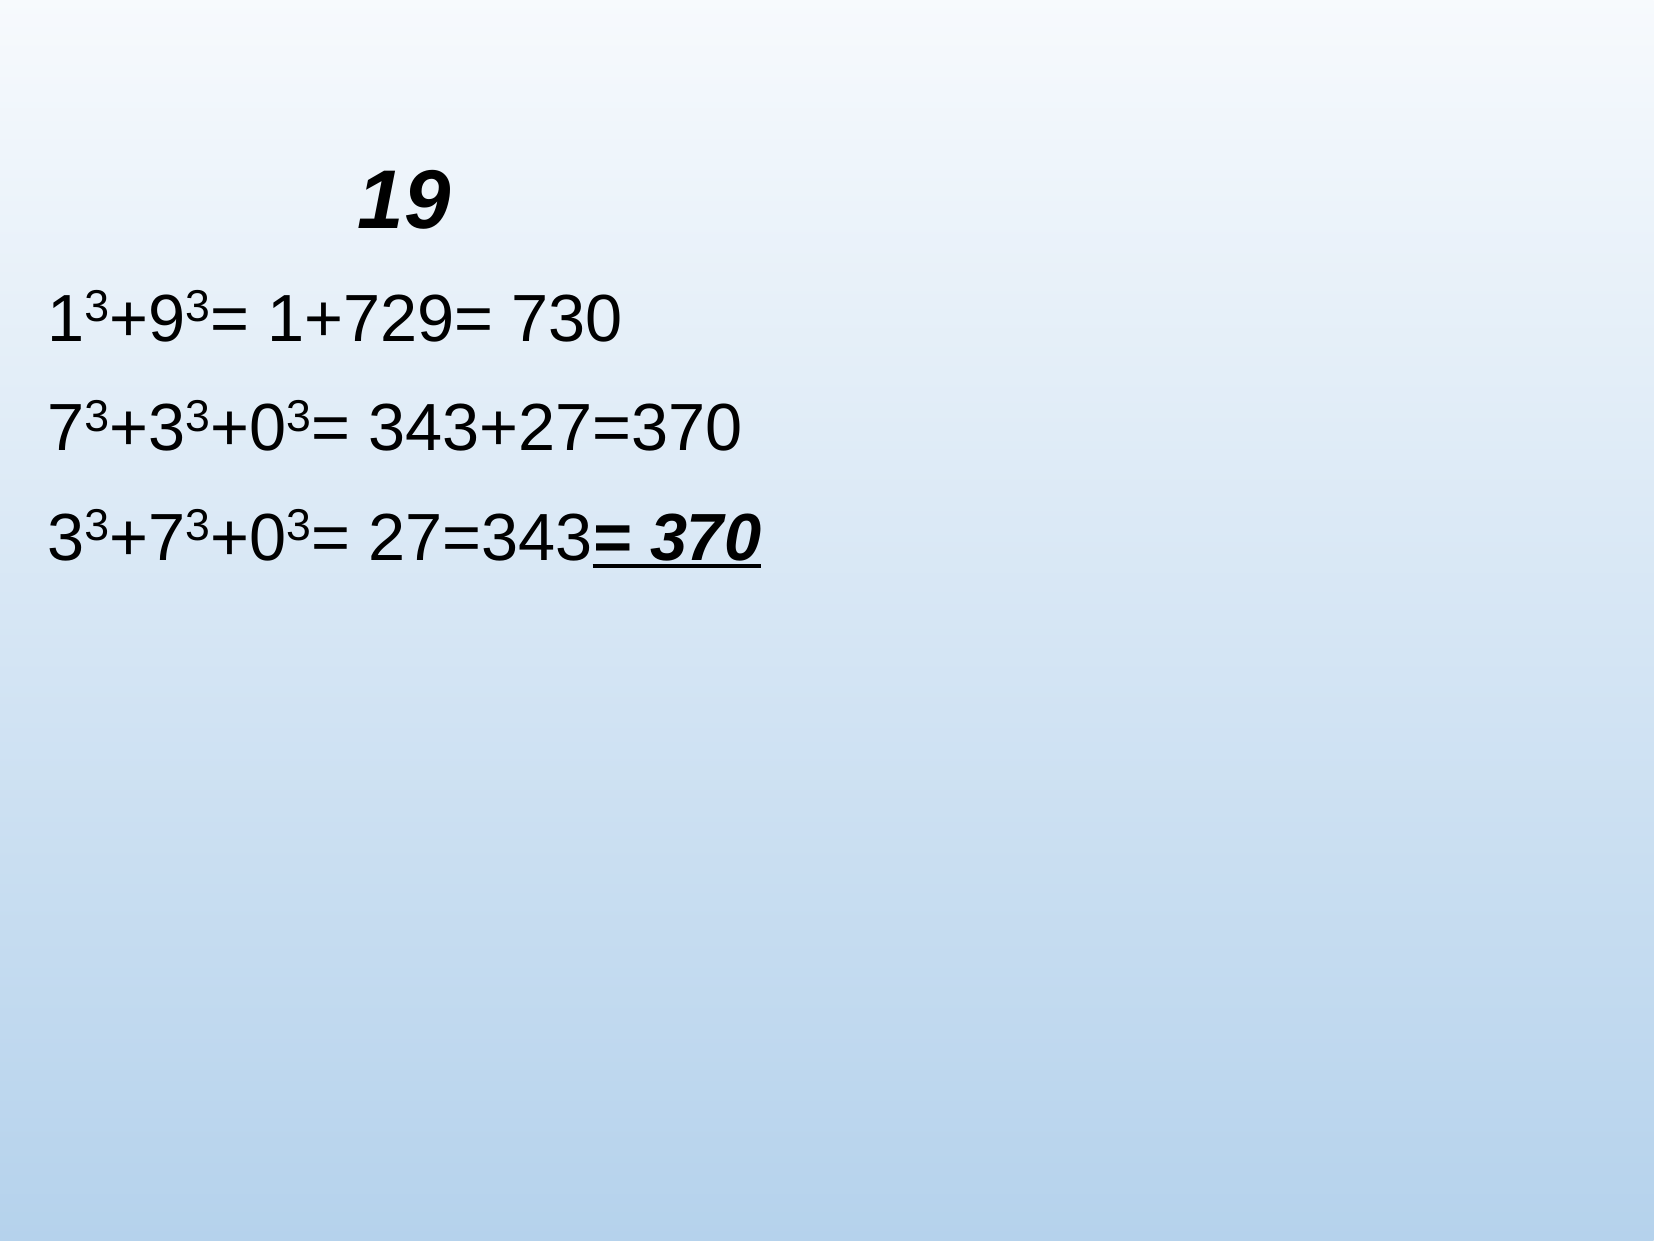

# 19
13+93= 1+729= 730
73+33+03= 343+27=370
33+73+03= 27=343= 370